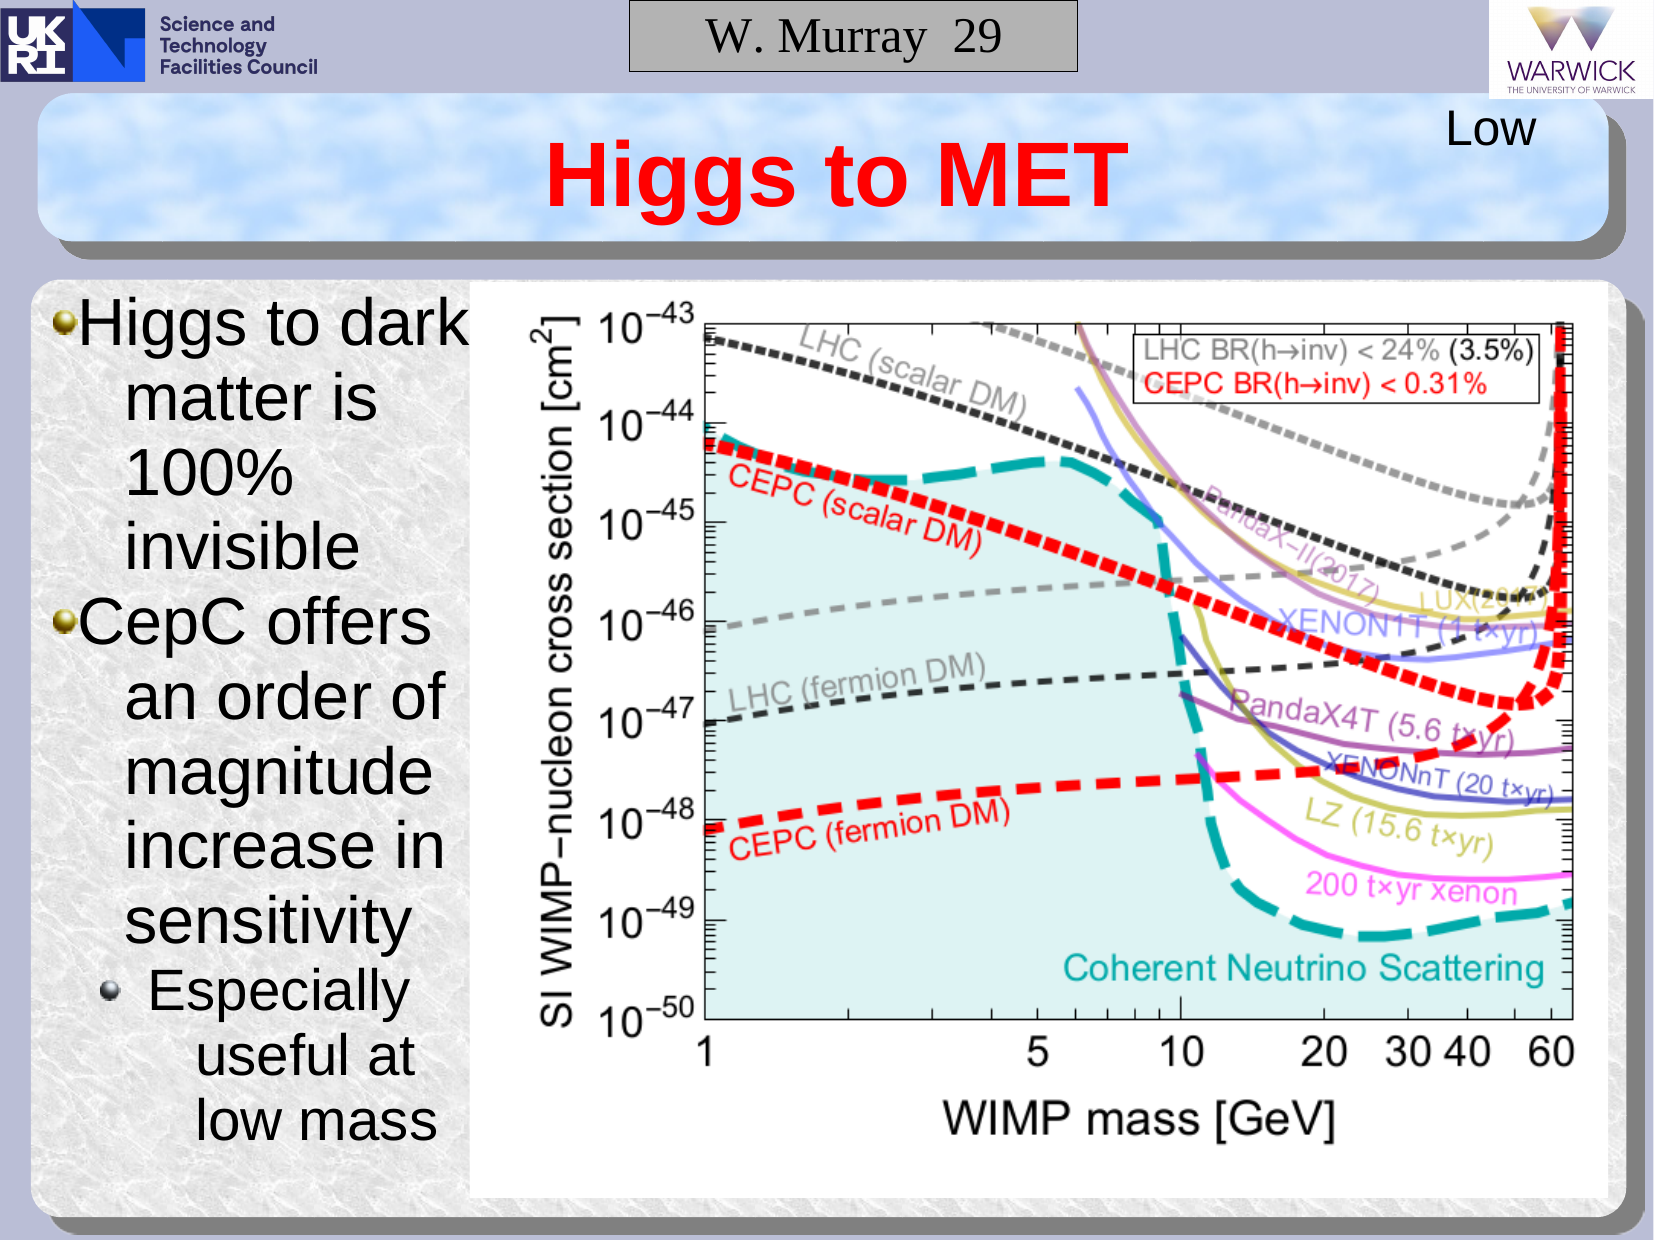

Low
# Higgs to MET
Higgs to dark matter is 100% invisible
CepC offers an order of magnitude increase in sensitivity
Especially useful at low mass